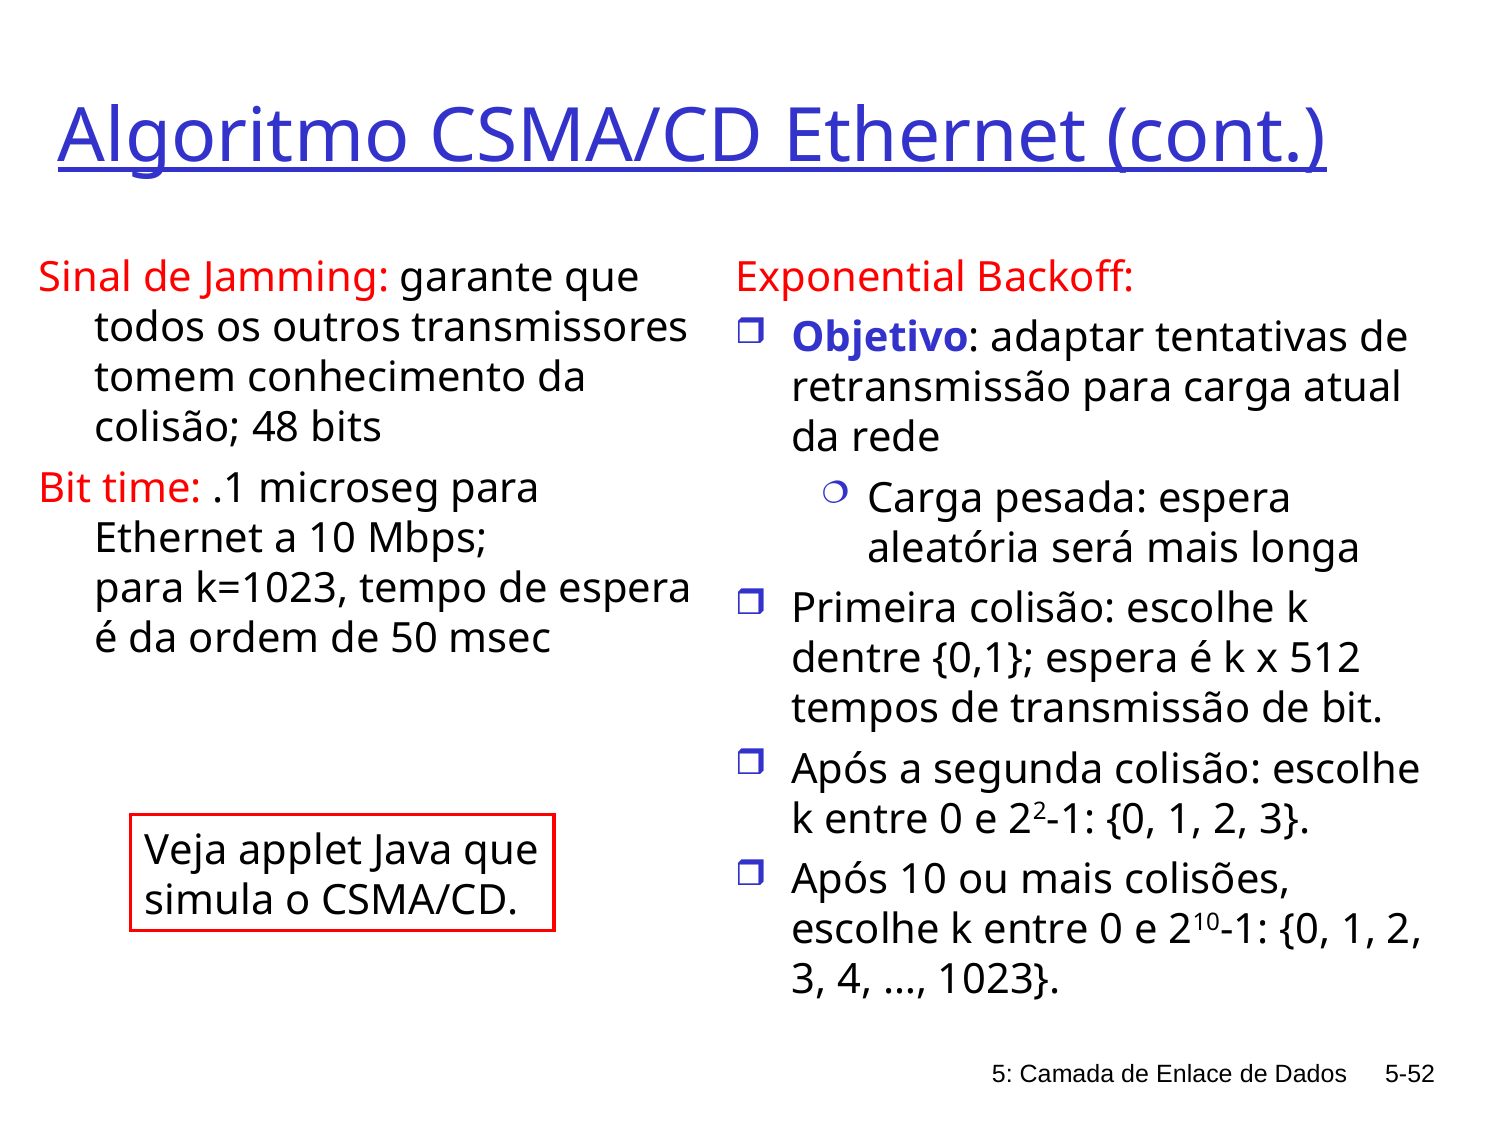

# Algoritmo CSMA/CD Ethernet (cont.)
Exponential Backoff:
Objetivo: adaptar tentativas de retransmissão para carga atual da rede
Carga pesada: espera aleatória será mais longa
Primeira colisão: escolhe k dentre {0,1}; espera é k x 512 tempos de transmissão de bit.
Após a segunda colisão: escolhe k entre 0 e 22-1: {0, 1, 2, 3}.
Após 10 ou mais colisões, escolhe k entre 0 e 210-1: {0, 1, 2, 3, 4, …, 1023}.
Sinal de Jamming: garante que todos os outros transmissores tomem conhecimento da colisão; 48 bits
Bit time: .1 microseg para Ethernet a 10 Mbps;
para k=1023, tempo de espera é da ordem de 50 msec
Veja applet Java que
simula o CSMA/CD.
5: Camada de Enlace de Dados